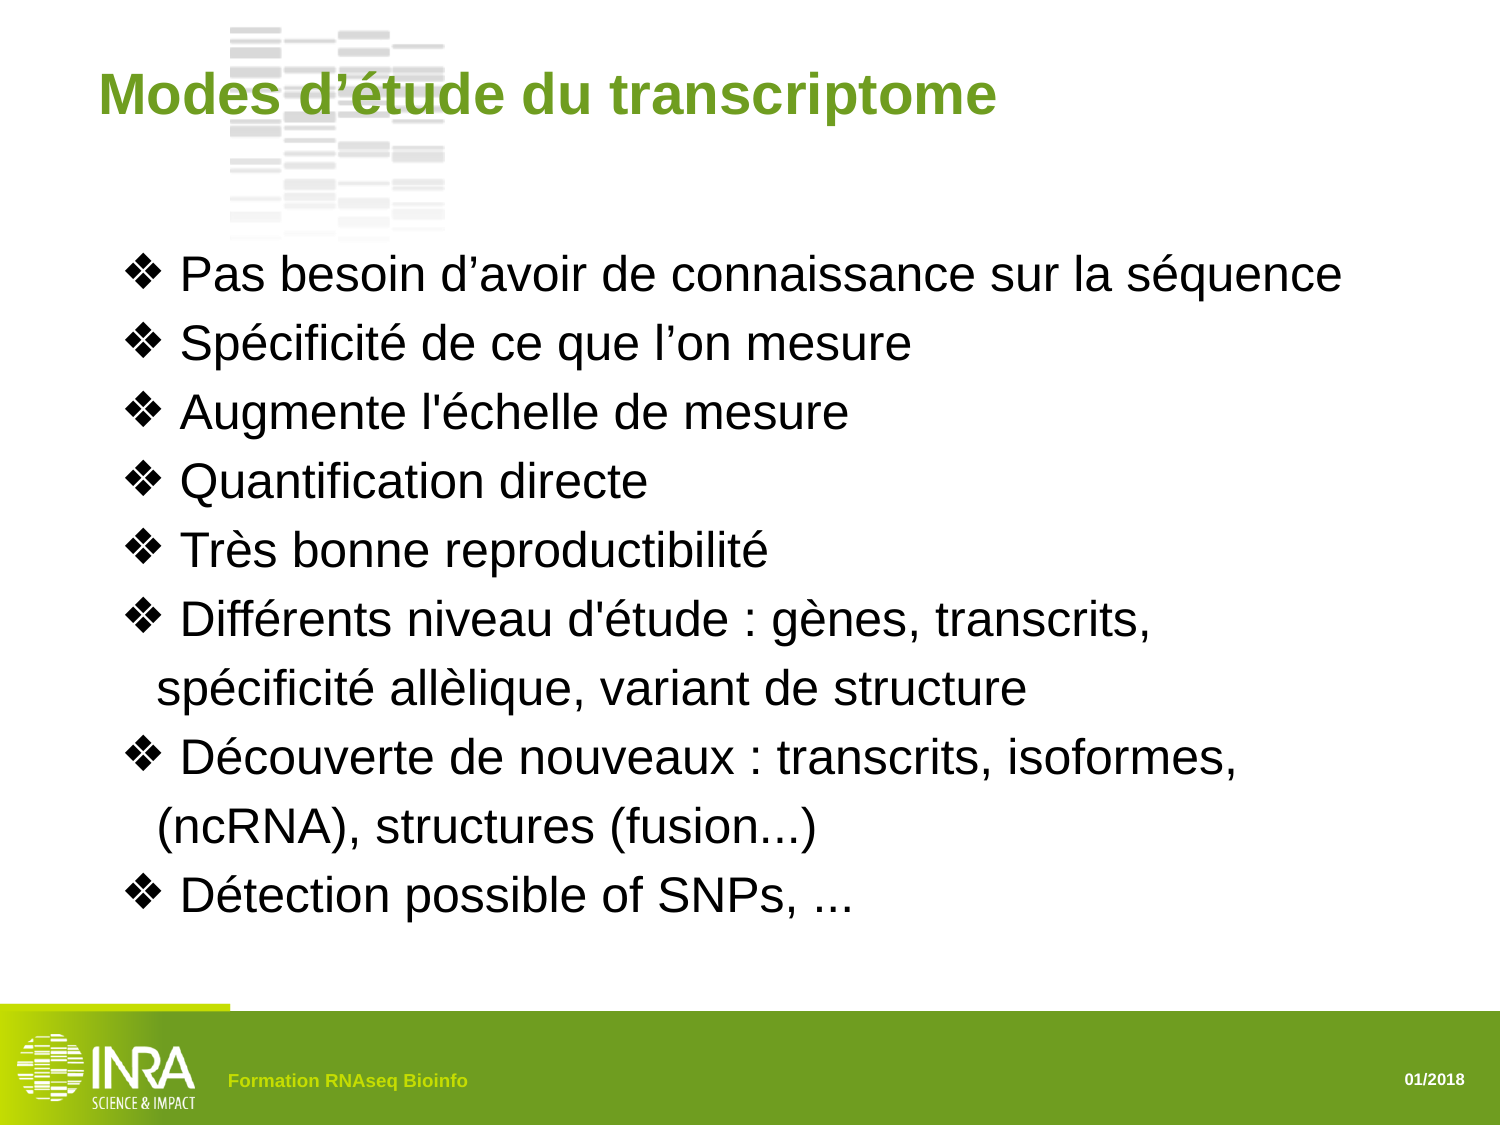

Modes d’étude du transcriptome
 Pas besoin d’avoir de connaissance sur la séquence
 Spécificité de ce que l’on mesure
 Augmente l'échelle de mesure
 Quantification directe
 Très bonne reproductibilité
 Différents niveau d'étude : gènes, transcrits, spécificité allèlique, variant de structure
 Découverte de nouveaux : transcrits, isoformes, (ncRNA), structures (fusion...)
 Détection possible of SNPs, ...